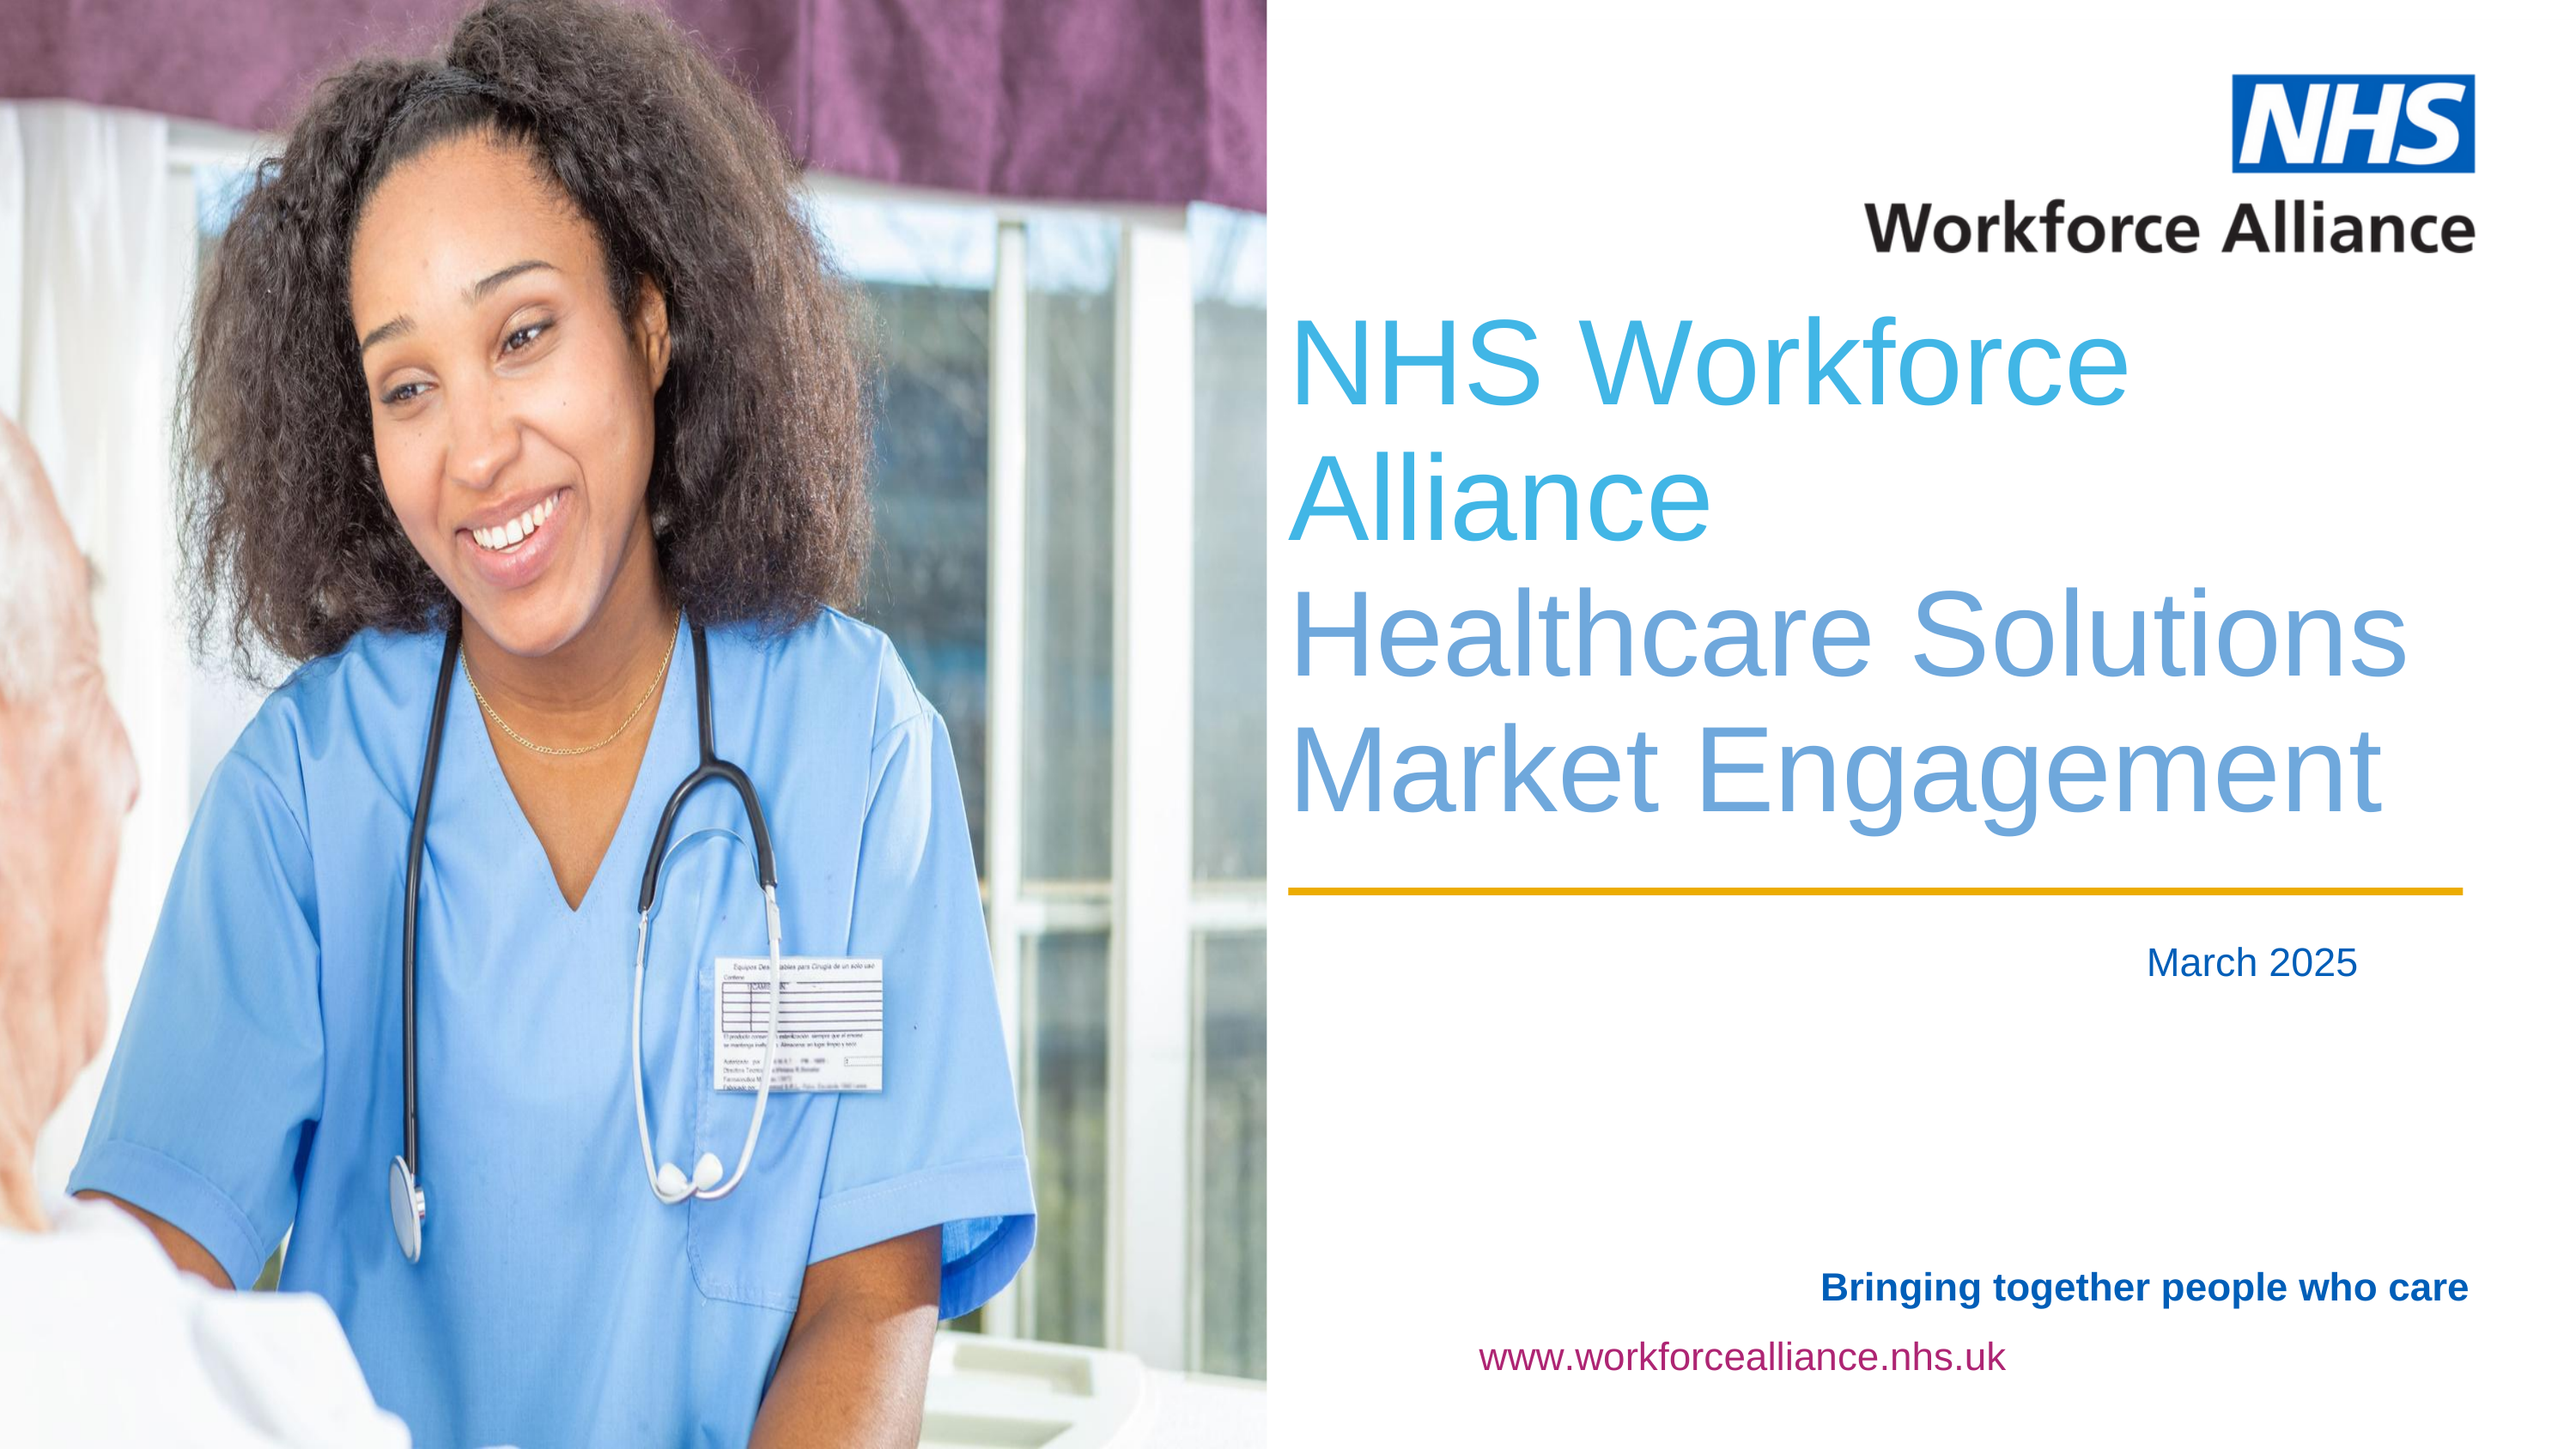

NHS Workforce Alliance
Healthcare Solutions Market Engagement
March 2025
Bringing together people who care
www.workforcealliance.nhs.uk